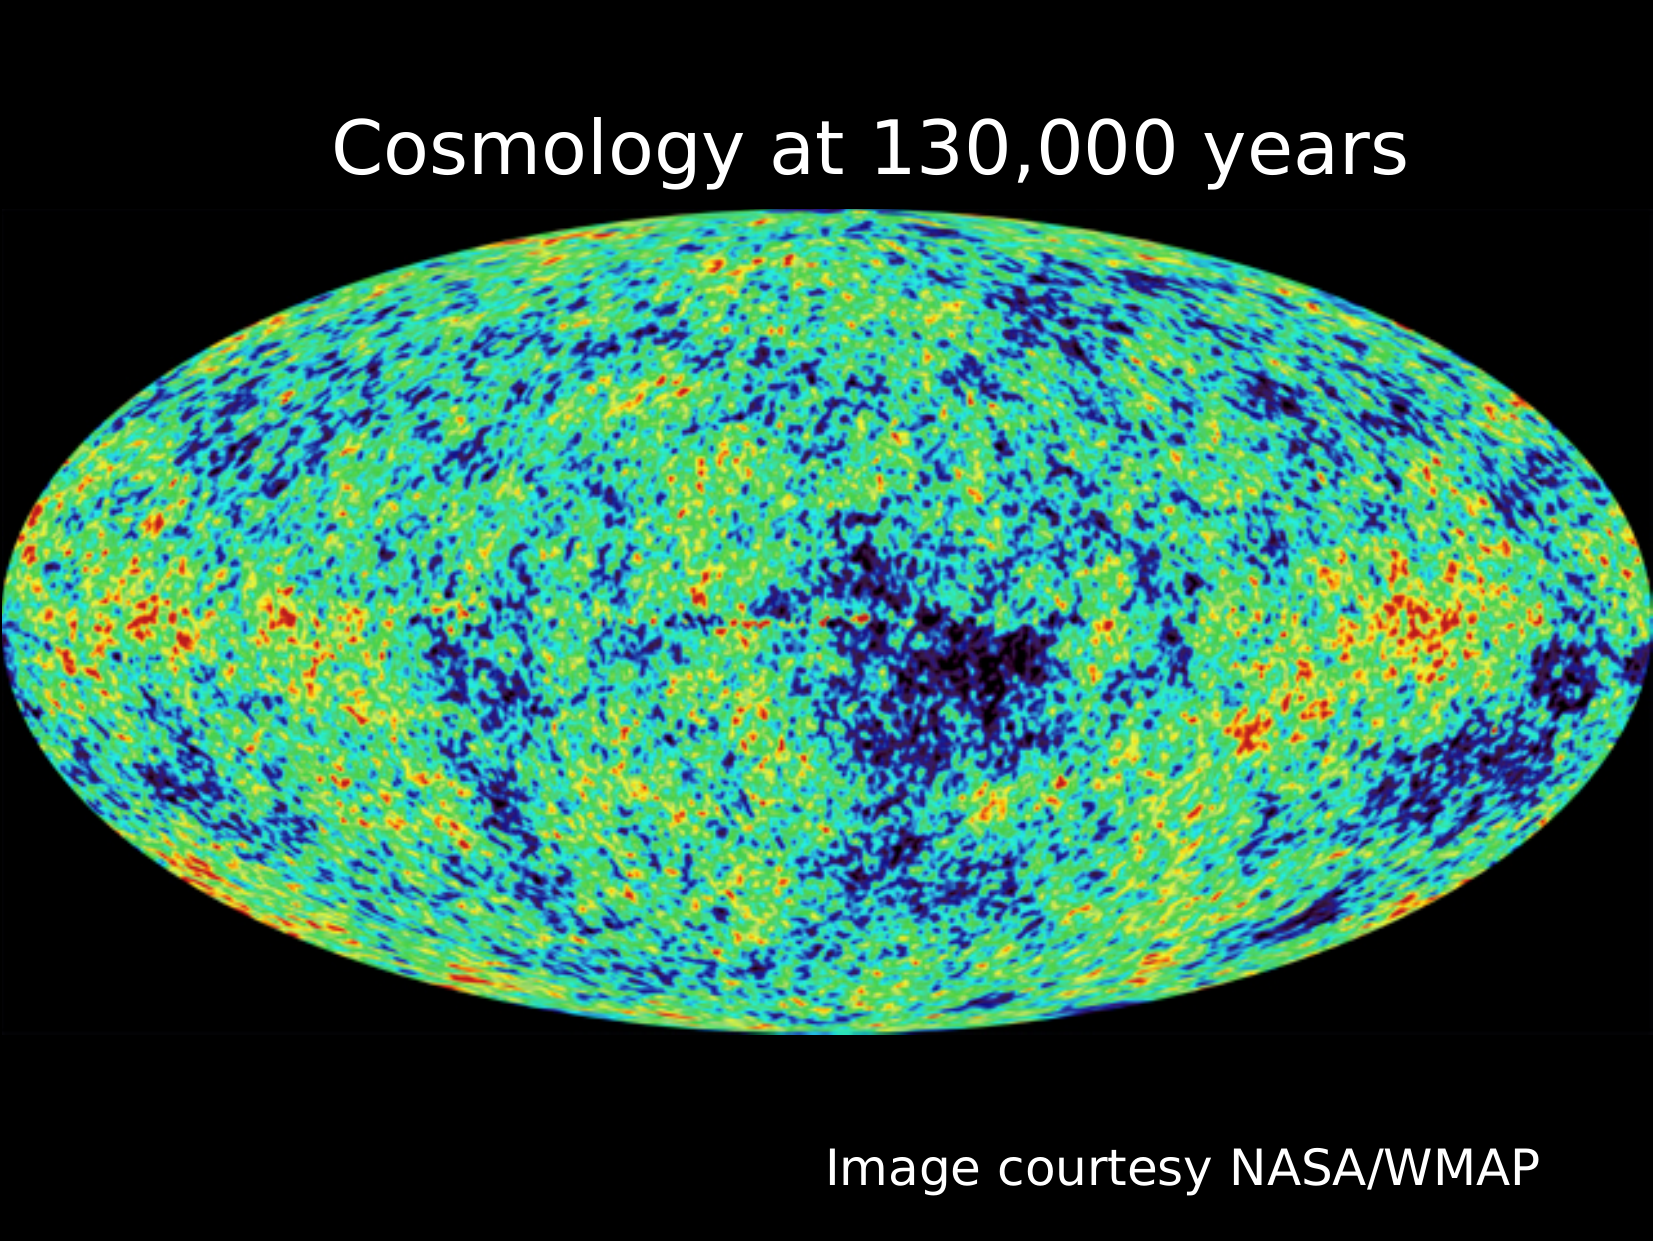

Cosmology at 130,000 years
Image courtesy NASA/WMAP